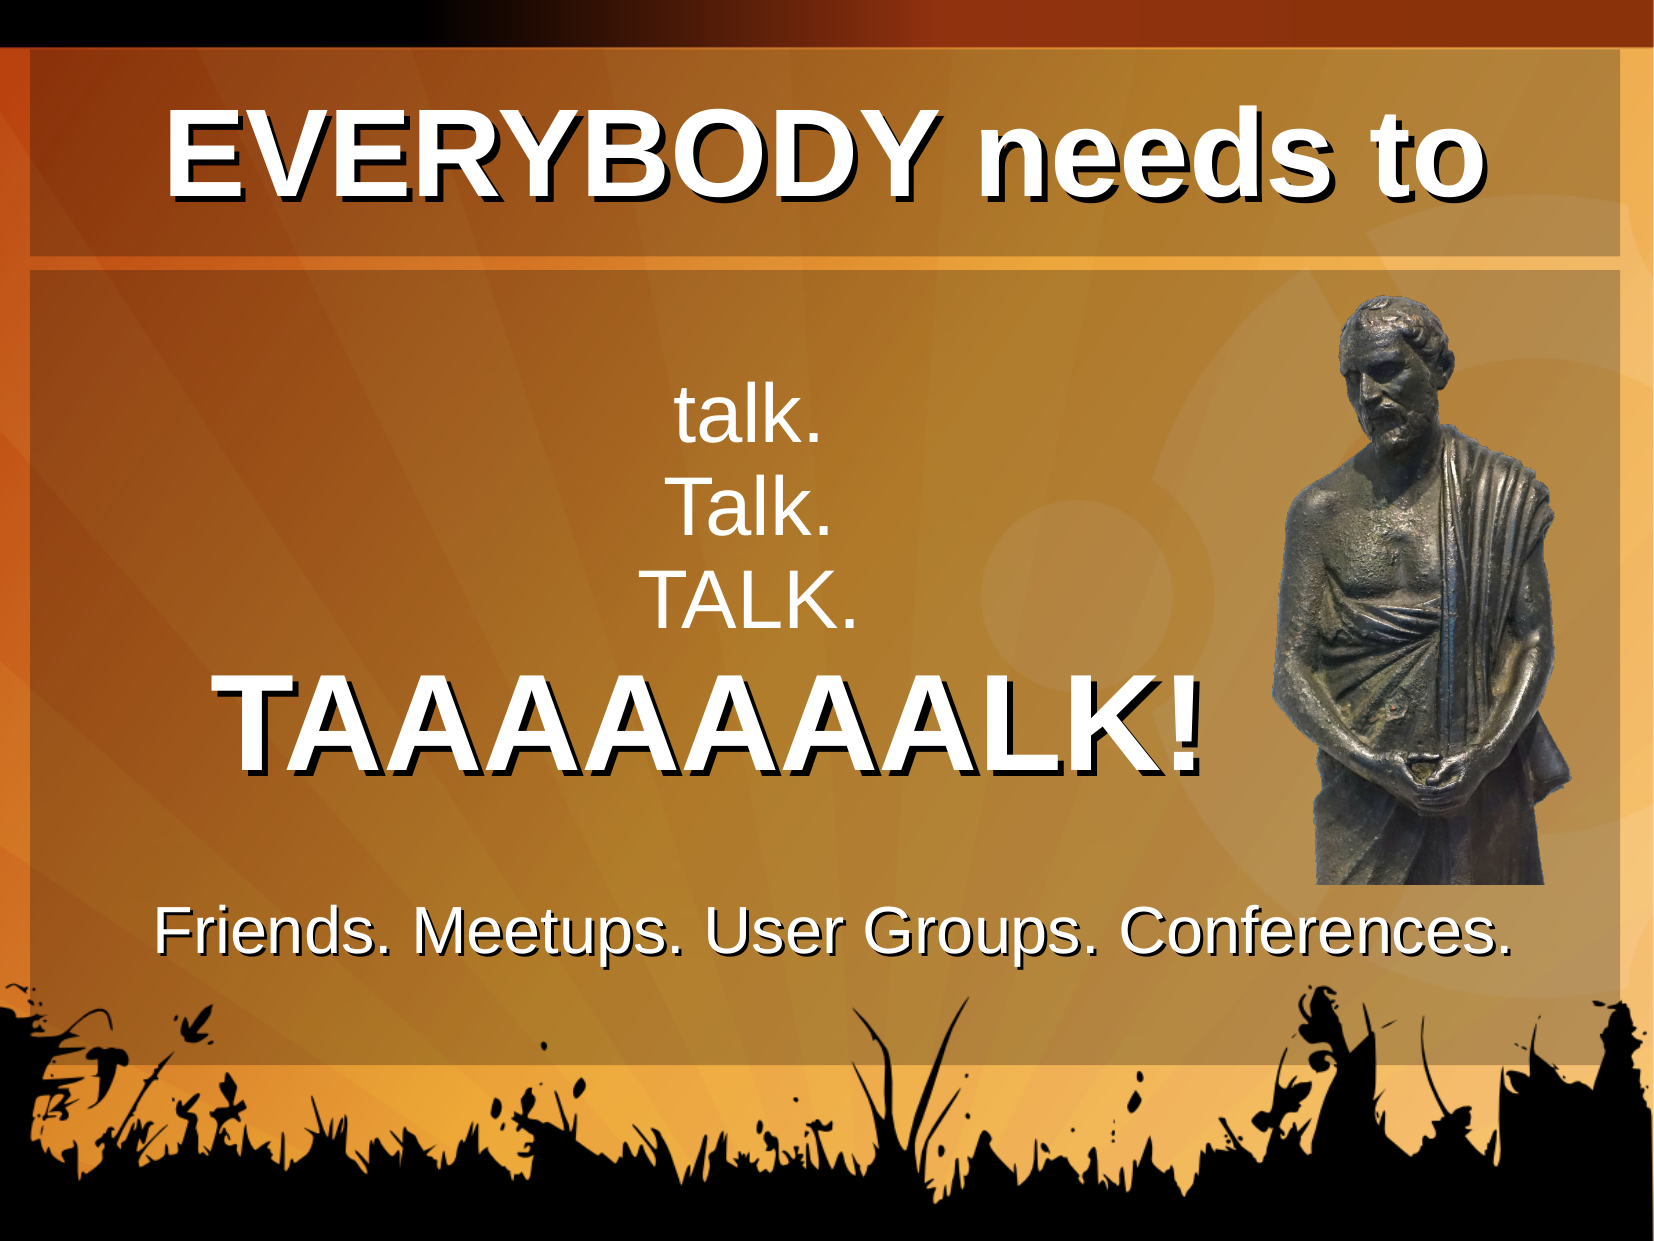

# EVERYBODY needs to
talk.
Talk.
TALK.
TAAAAAAALK!
 Friends. Meetups. User Groups. Conferences.